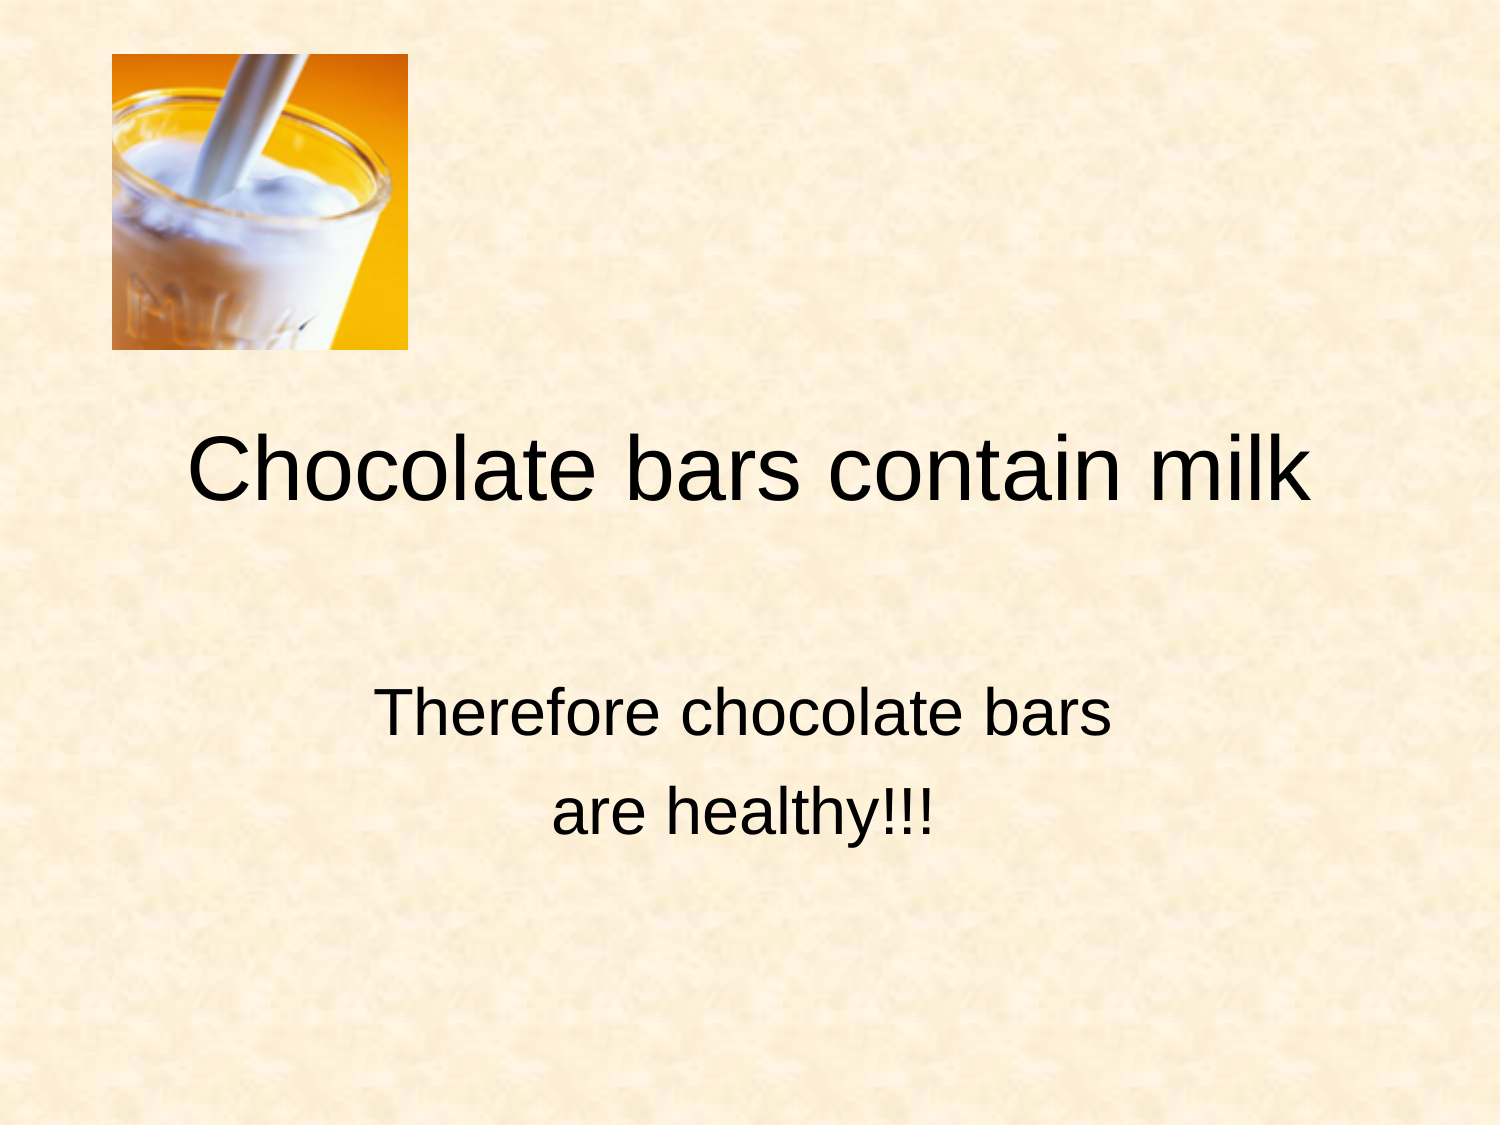

# Chocolate bars contain milk
Therefore chocolate bars
are healthy!!!